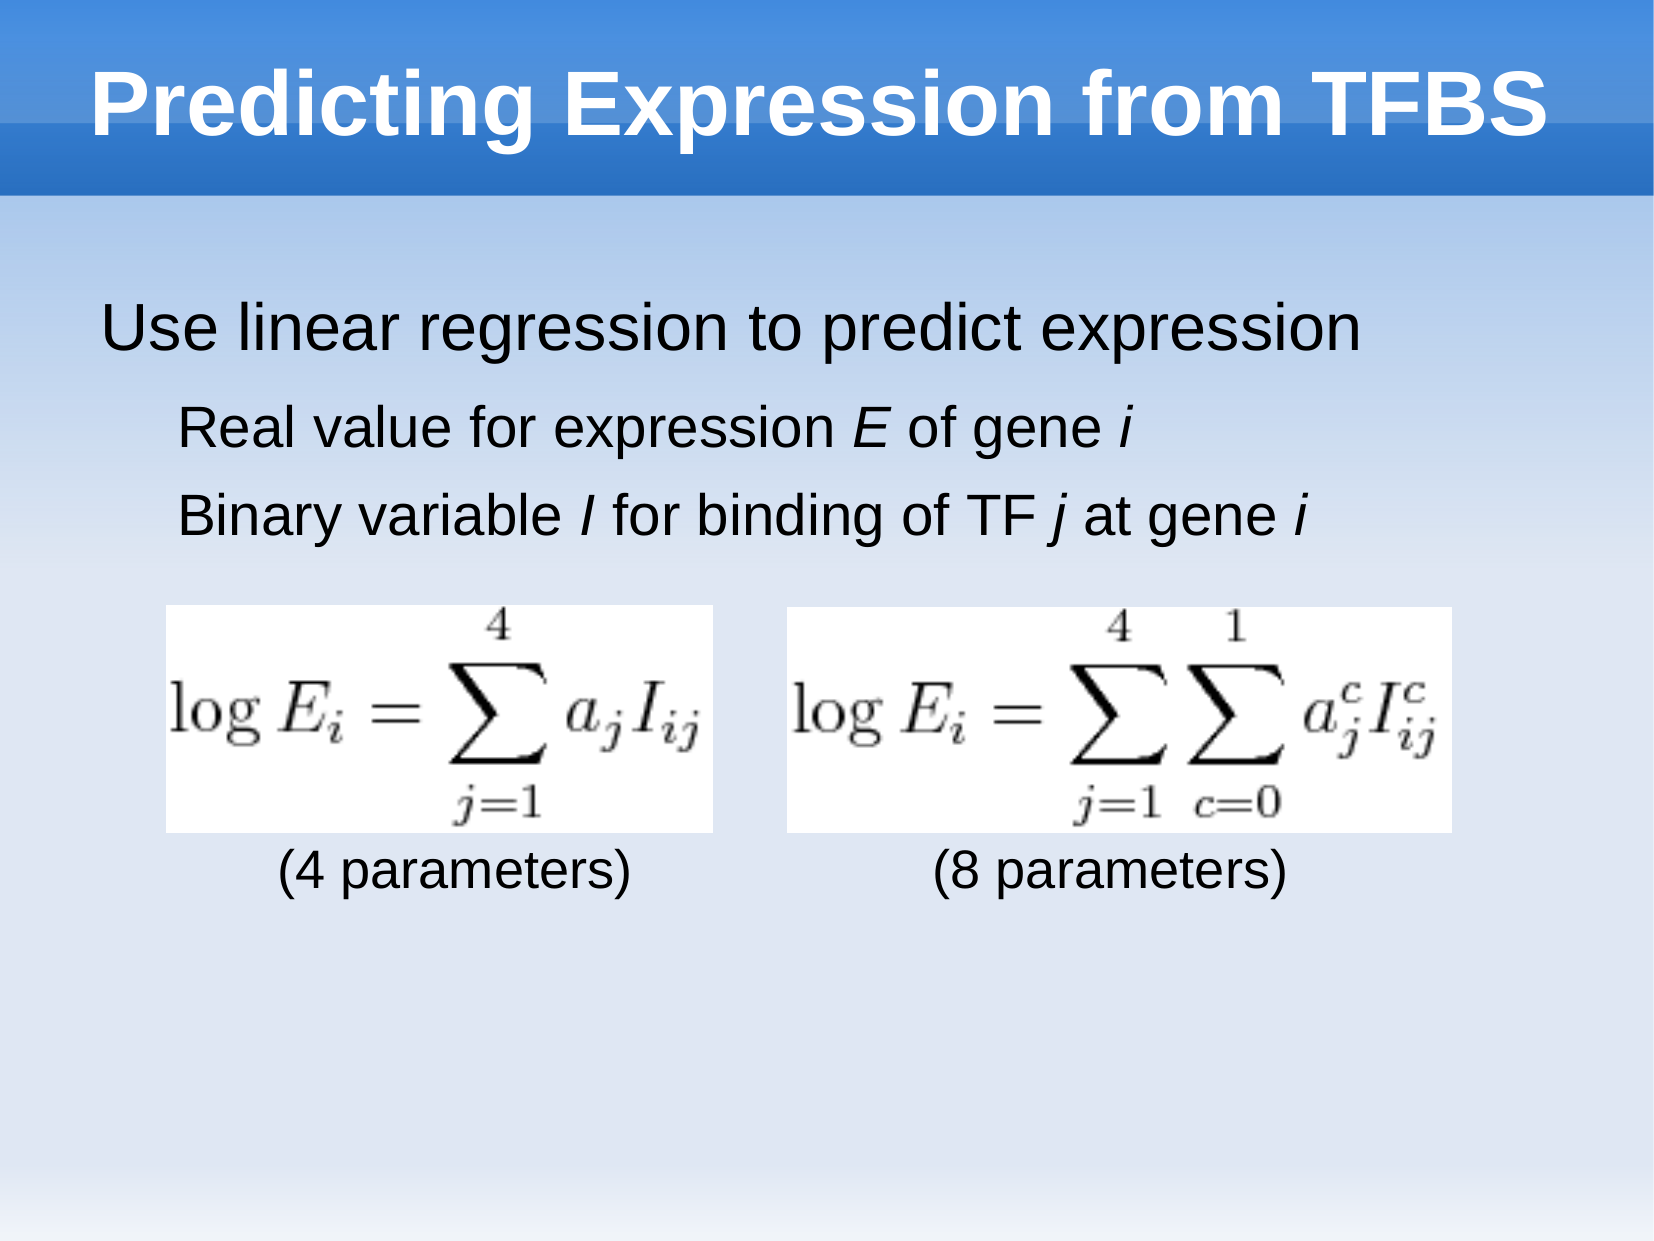

# Predicting Expression from TFBS
Use linear regression to predict expression
Real value for expression E of gene i
Binary variable I for binding of TF j at gene i
(4 parameters)
(8 parameters)